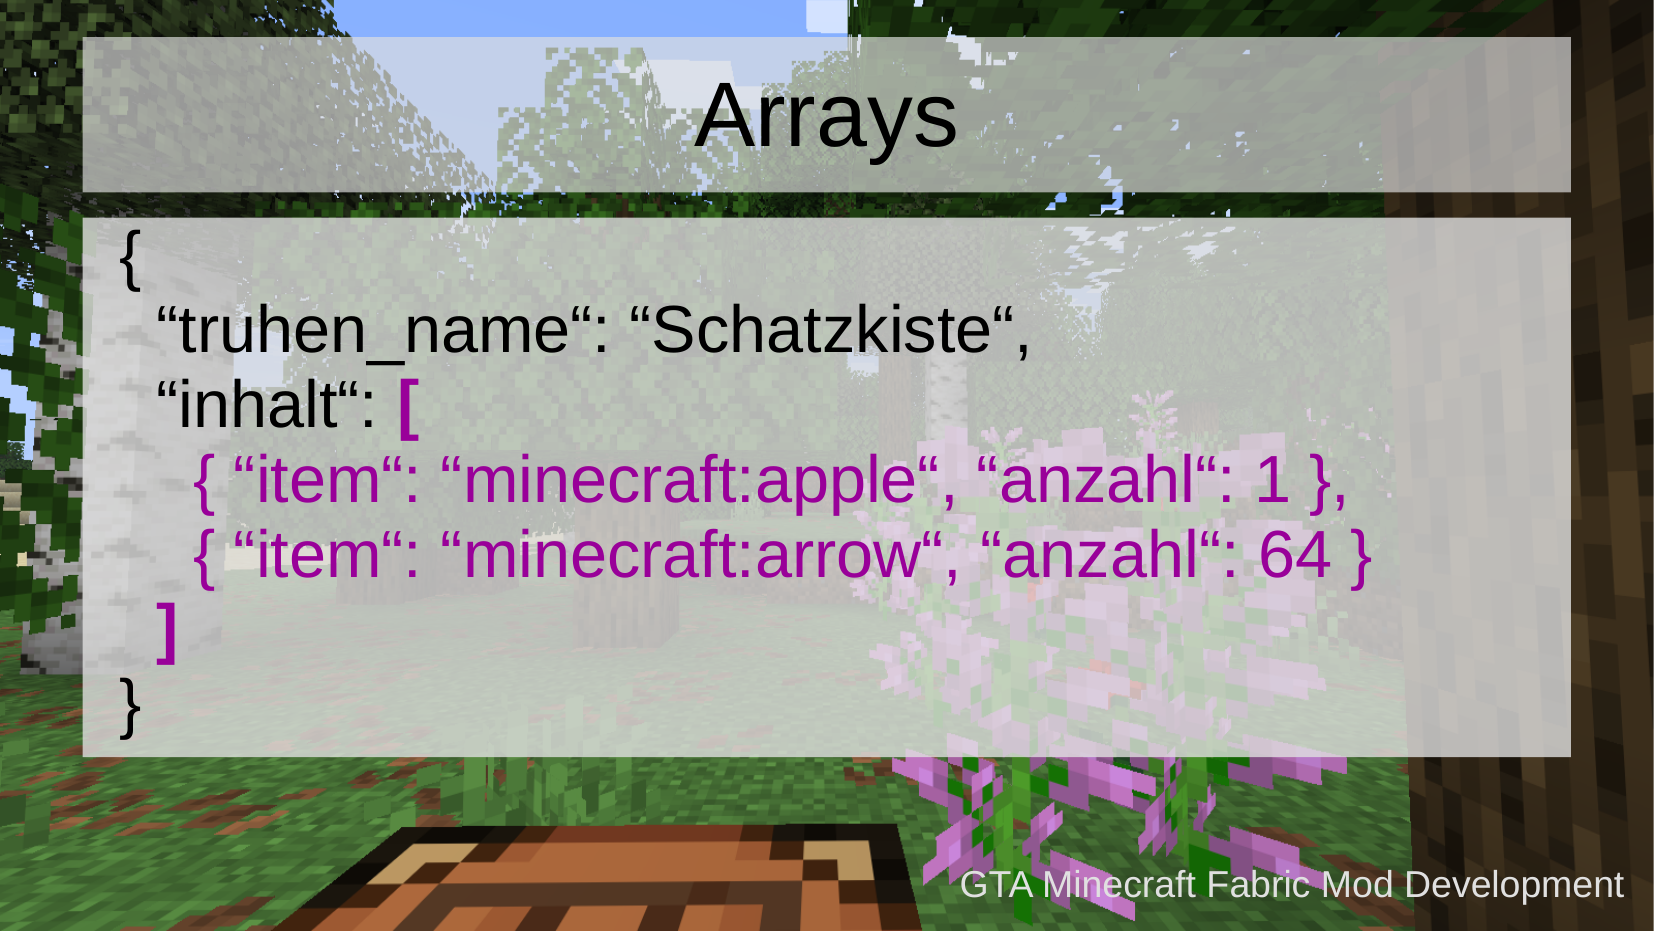

# Arrays
 {
 “truhen_name“: “Schatzkiste“,
 “inhalt“: [
 { “item“: “minecraft:apple“, “anzahl“: 1 },
 { “item“: “minecraft:arrow“, “anzahl“: 64 }
 ]
 }